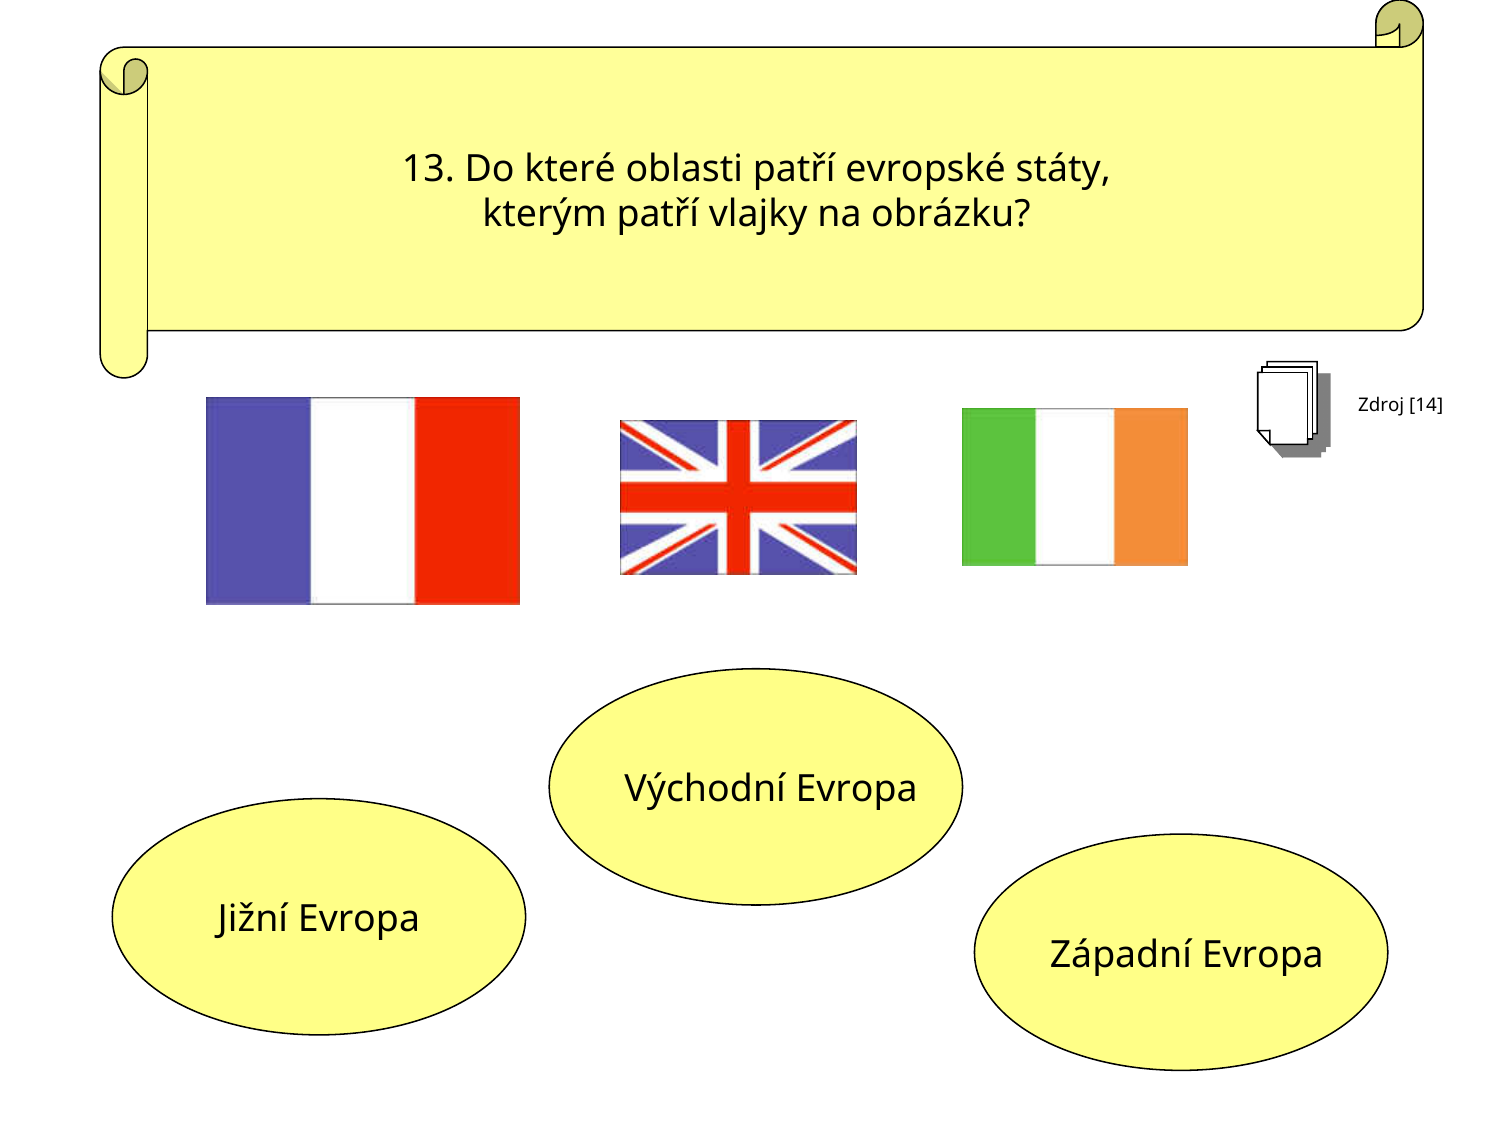

13. Do které oblasti patří evropské státy,
kterým patří vlajky na obrázku?
Zdroj [14]
Východní Evropa
Jižní Evropa
Západní Evropa